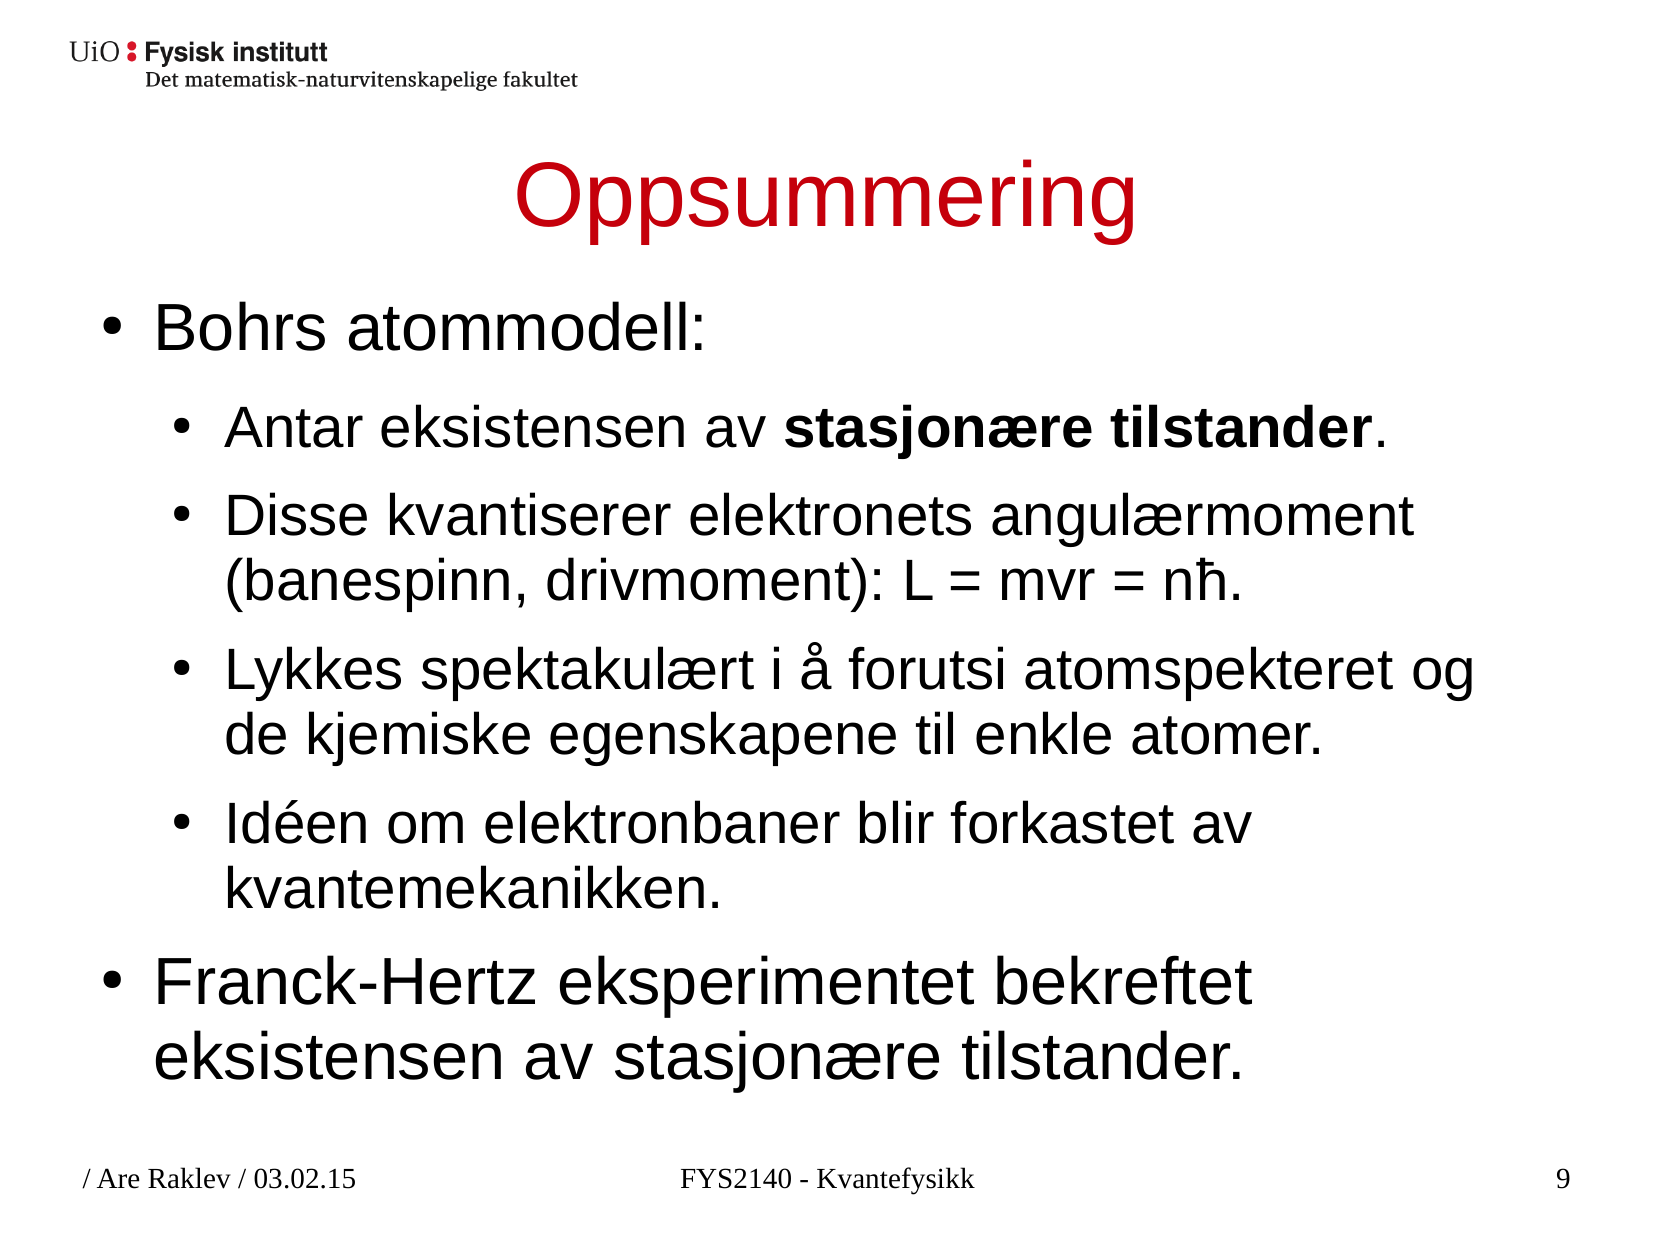

# Oppsummering
Bohrs atommodell:
Antar eksistensen av stasjonære tilstander.
Disse kvantiserer elektronets angulærmoment (banespinn, drivmoment): L = mvr = nħ.
Lykkes spektakulært i å forutsi atomspekteret og de kjemiske egenskapene til enkle atomer.
Idéen om elektronbaner blir forkastet av kvantemekanikken.
Franck-Hertz eksperimentet bekreftet eksistensen av stasjonære tilstander.
/ Are Raklev / 03.02.15
FYS2140 - Kvantefysikk
9